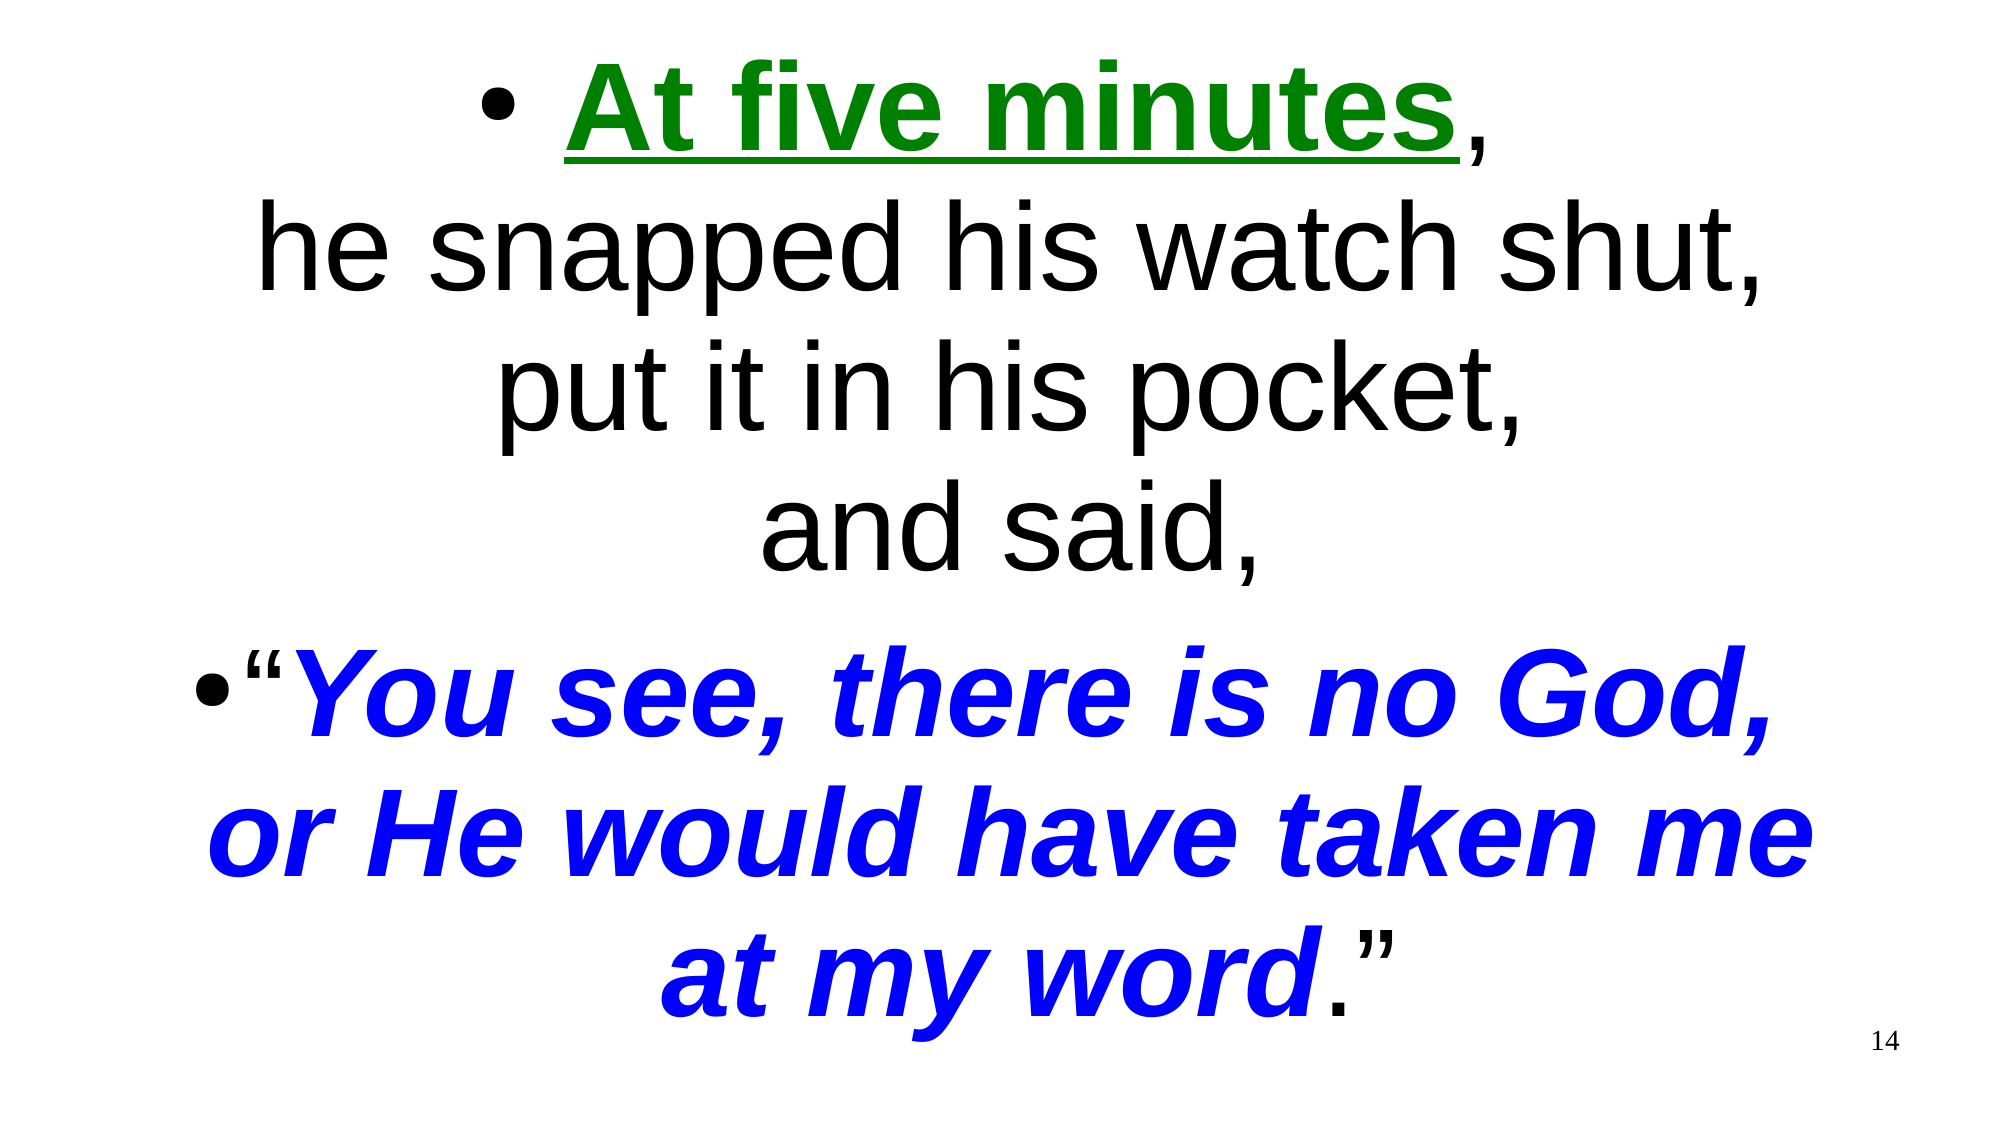

# At five minutes, he snapped his watch shut, put it in his pocket, and said,
“You see, there is no God,
or He would have taken me
at my word.”
14